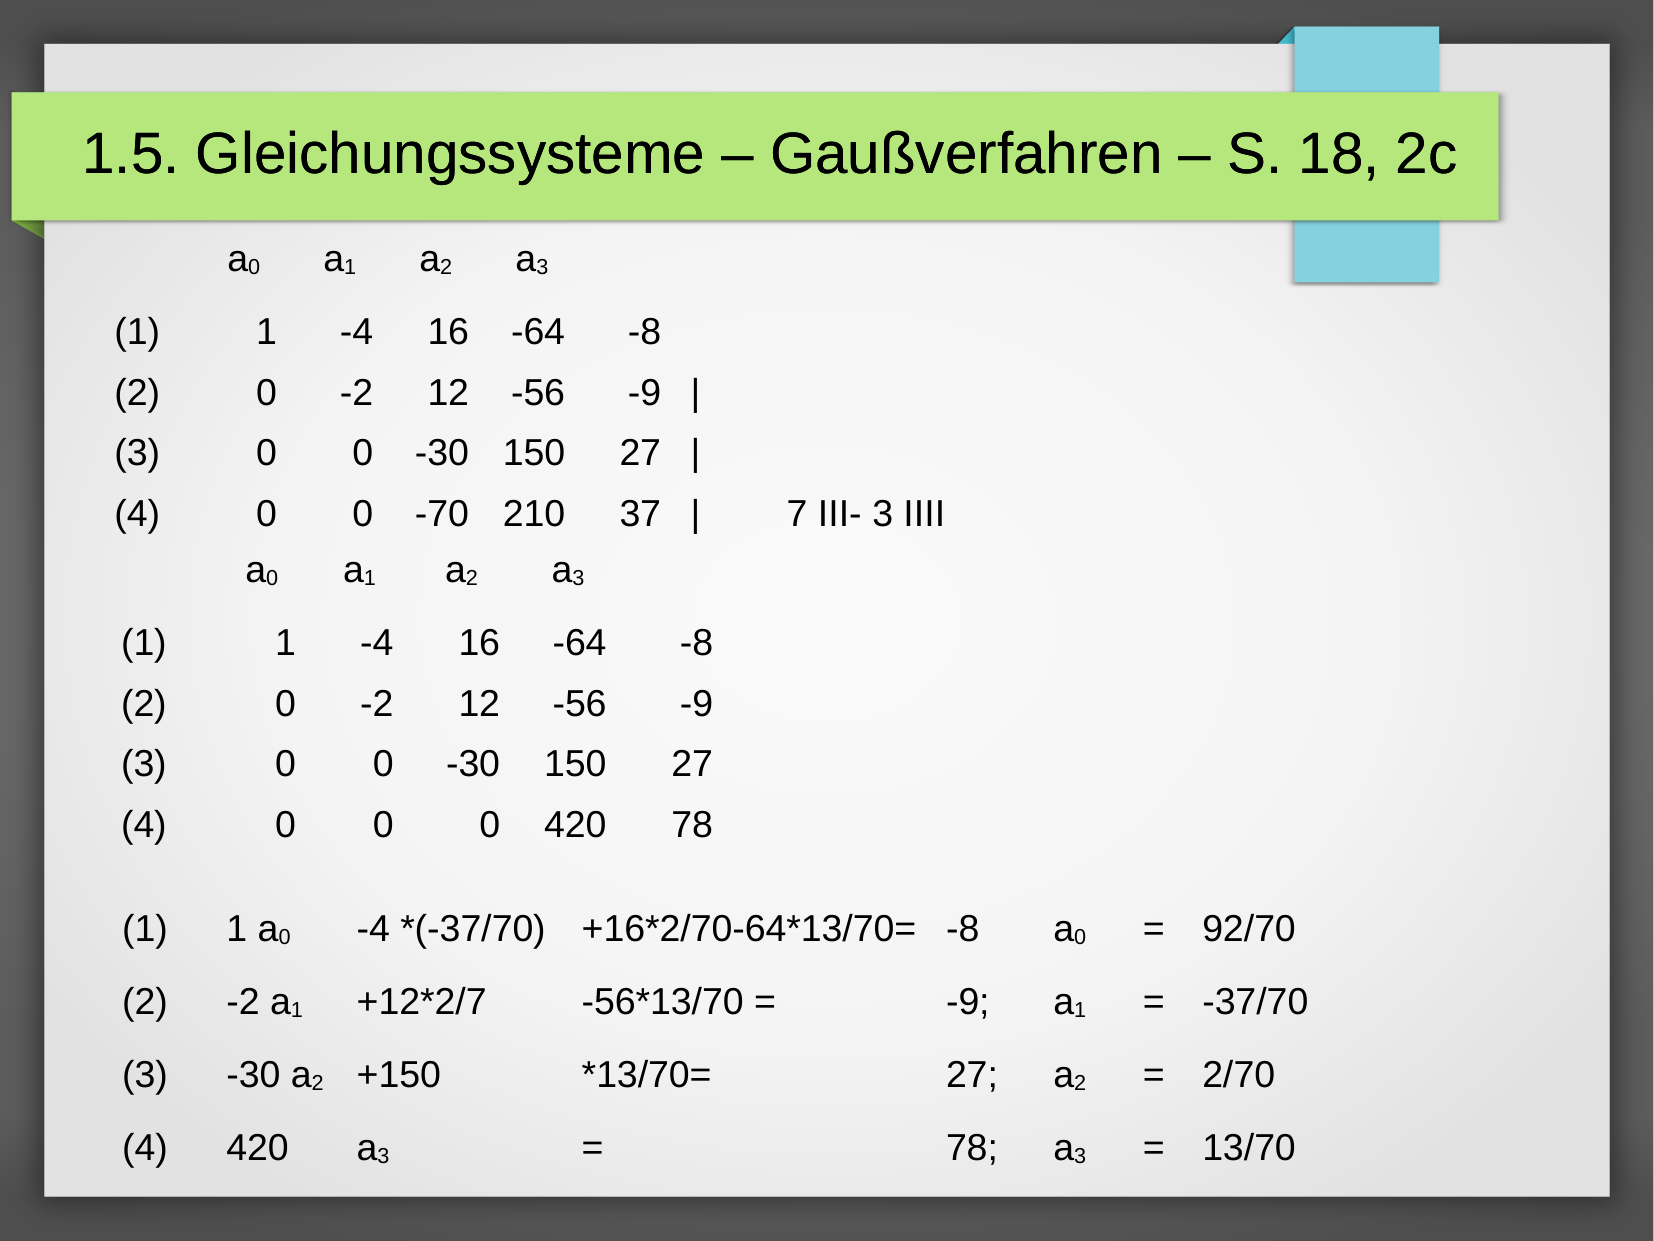

# 1.5. Gleichungssysteme – Gaußverfahren – S. 18, 2c
1.5. Gleichungssysteme – Gaußverfahren – S. 18, 2c
| | a0 | a1 | a2 | a3 | | | |
| --- | --- | --- | --- | --- | --- | --- | --- |
| (1) | 1 | -4 | 16 | -64 | -8 | | |
| (2) | 0 | -2 | 12 | -56 | -9 | | | |
| (3) | 0 | 0 | -30 | 150 | 27 | | | |
| (4) | 0 | 0 | -70 | 210 | 37 | | | 7 III- 3 IIII |
| | | | | | | | |
| --- | --- | --- | --- | --- | --- | --- | --- |
| | | | | | | | |
| | | | | | | | |
| | | | | | | | |
| | | | | | | | |
| | a0 | a1 | a2 | a3 | | | |
| --- | --- | --- | --- | --- | --- | --- | --- |
| (1) | 1 | -4 | 16 | -64 | -8 | | |
| (2) | 0 | -2 | 12 | -56 | -9 | | |
| (3) | 0 | 0 | -30 | 150 | 27 | | |
| (4) | 0 | 0 | 0 | 420 | 78 | | |
| (1) | 1 a0 | -4 \*(-37/70) | +16\*2/70-64\*13/70= | -8 | a0 | = | 92/70 |
| --- | --- | --- | --- | --- | --- | --- | --- |
| (2) | -2 a1 | +12\*2/7 | -56\*13/70 = | -9; | a1 | = | -37/70 |
| (3) | -30 a2 | +150 | \*13/70= | 27; | a2 | = | 2/70 |
| (4) | 420 | a3 | = | 78; | a3 | = | 13/70 |